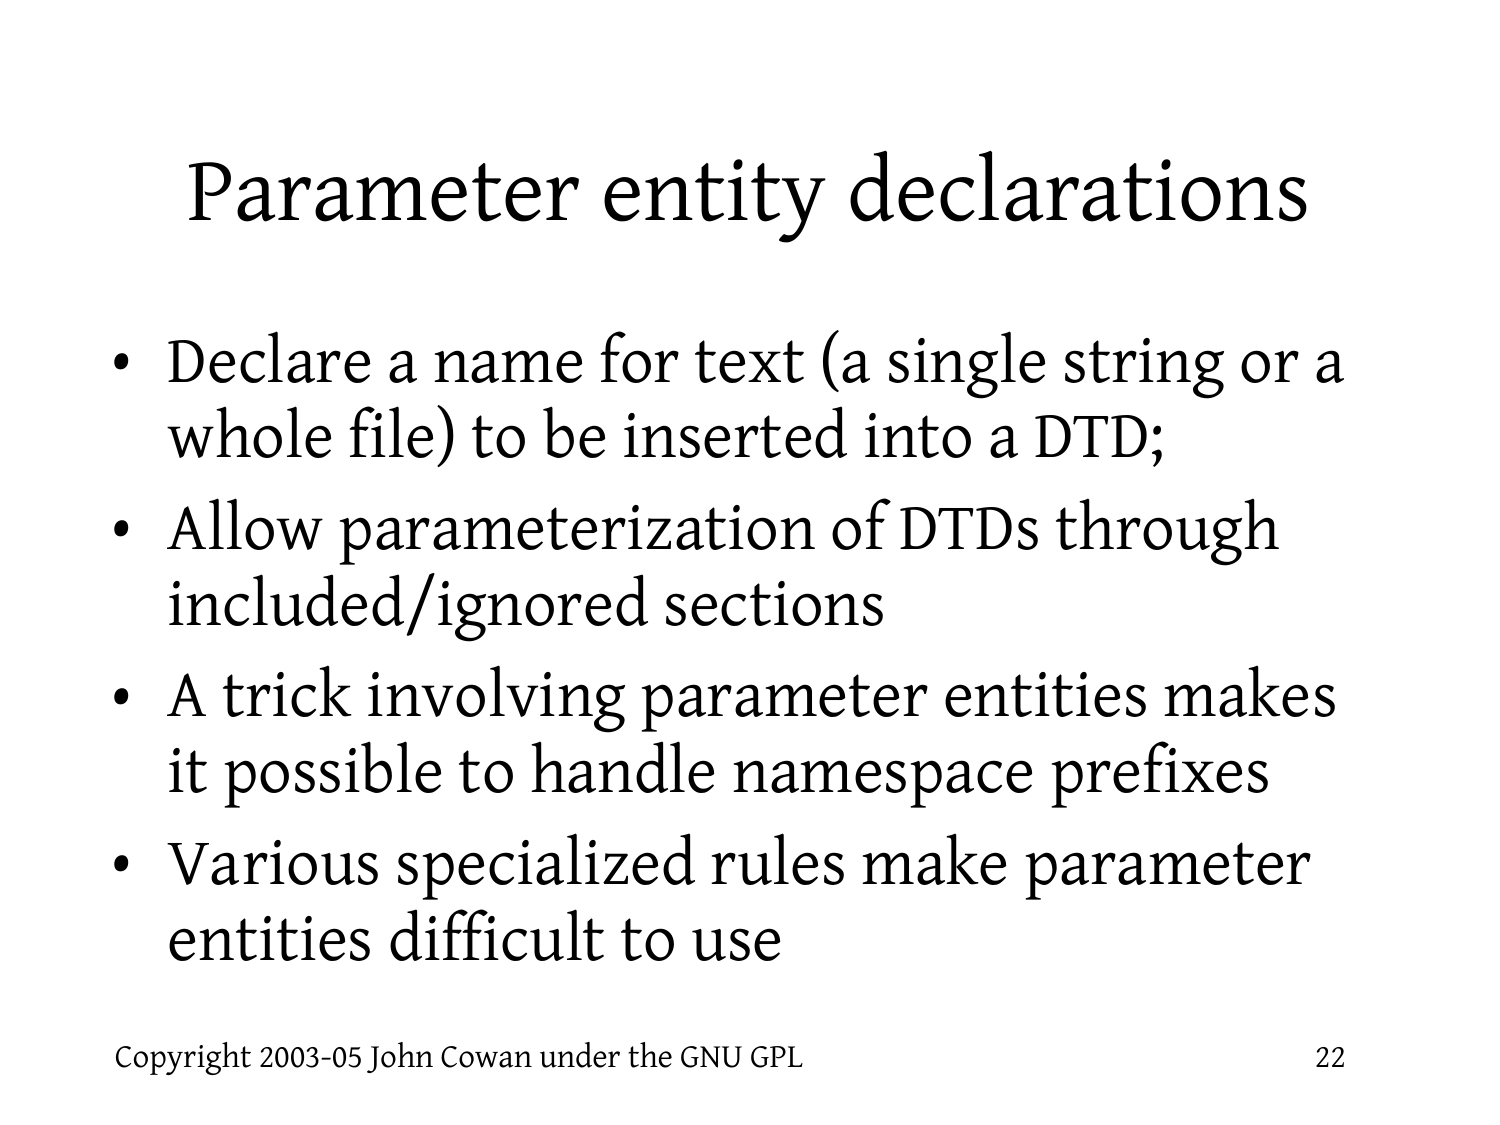

# Parameter entity declarations
Declare a name for text (a single string or a whole file) to be inserted into a DTD;
Allow parameterization of DTDs through included/ignored sections
A trick involving parameter entities makes it possible to handle namespace prefixes
Various specialized rules make parameter entities difficult to use